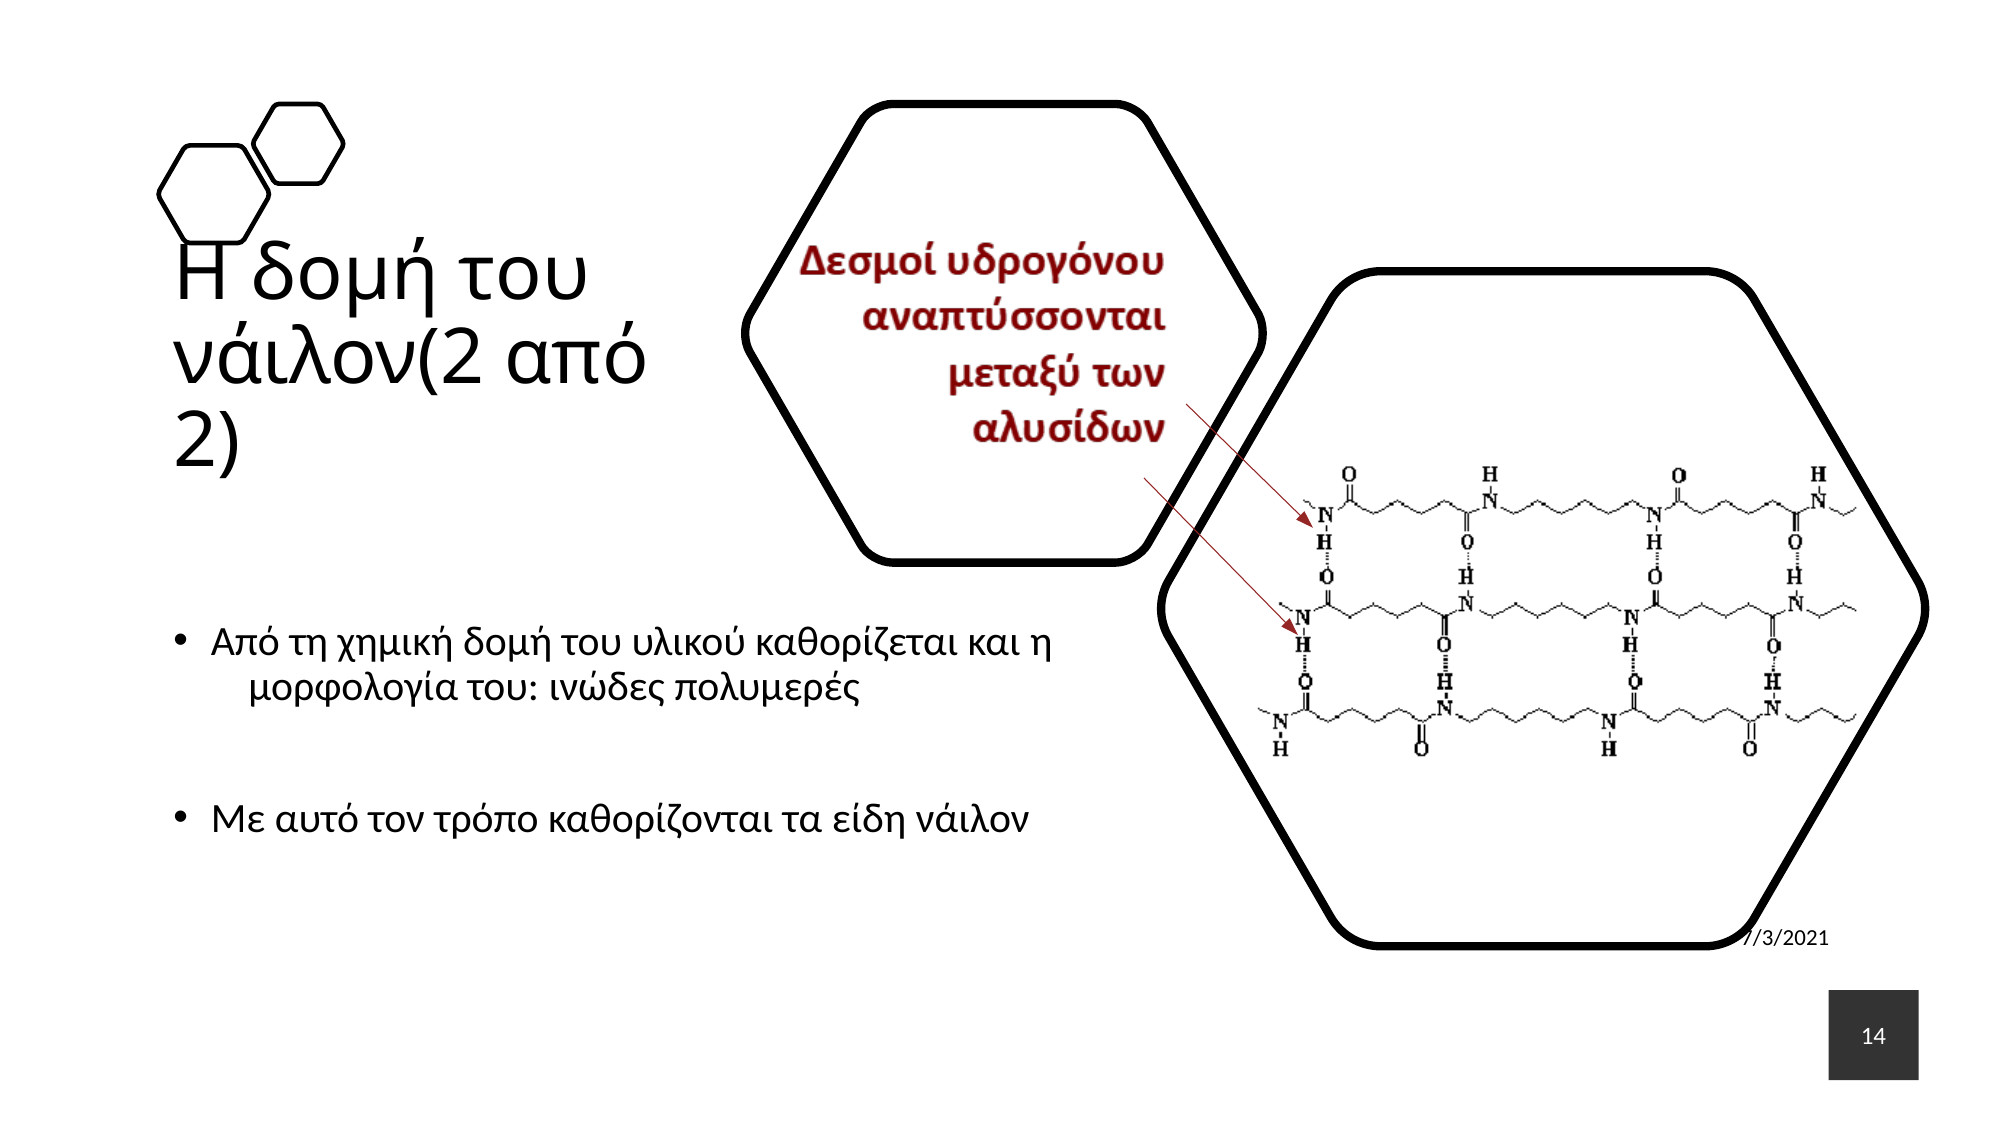

# Η δομή του νάιλον(2 από 2)
Από τη χημική δομή του υλικού καθορίζεται και η μορφολογία του: ινώδες πολυμερές
Με αυτό τον τρόπο καθορίζονται τα είδη νάιλον
7/3/2021